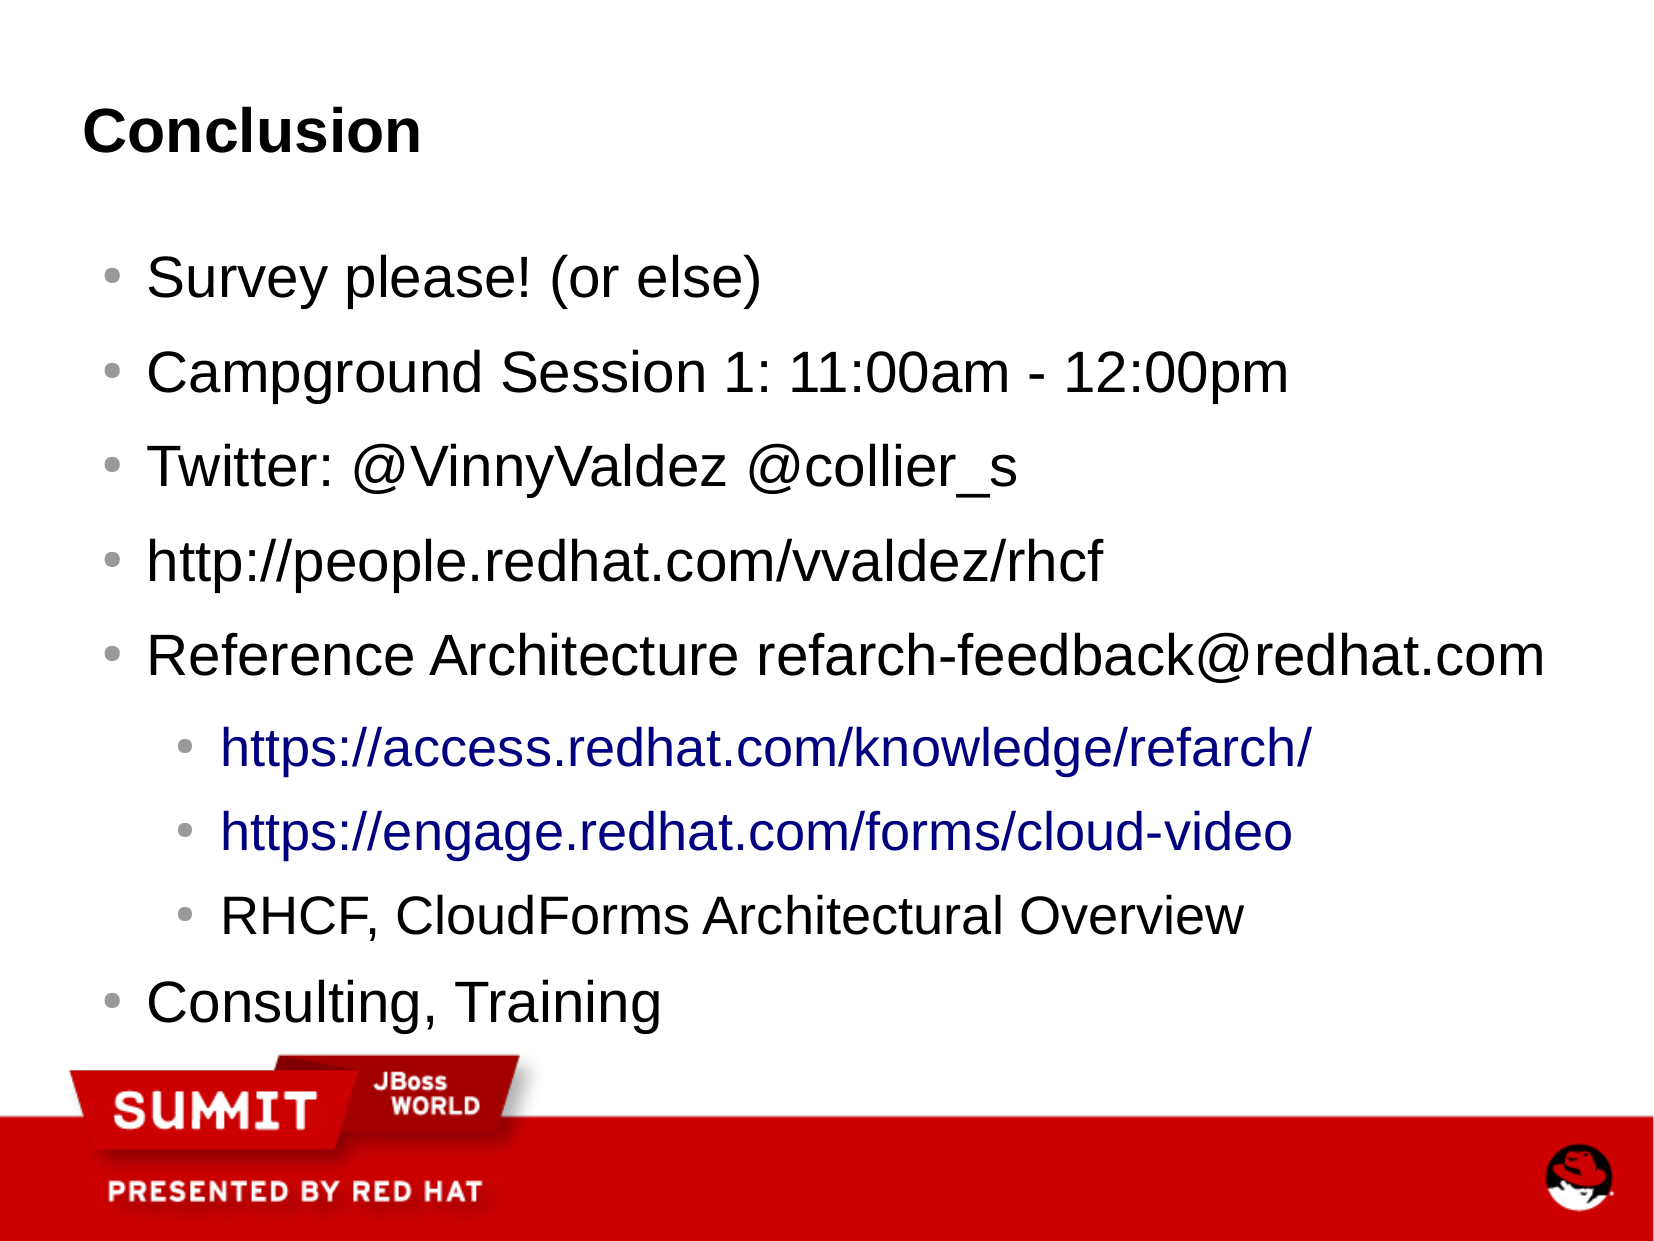

# Conclusion
Survey please! (or else)
Campground Session 1: 11:00am - 12:00pm
Twitter: @VinnyValdez @collier_s
http://people.redhat.com/vvaldez/rhcf
Reference Architecture refarch-feedback@redhat.com
https://access.redhat.com/knowledge/refarch/
https://engage.redhat.com/forms/cloud-video
RHCF, CloudForms Architectural Overview
Consulting, Training